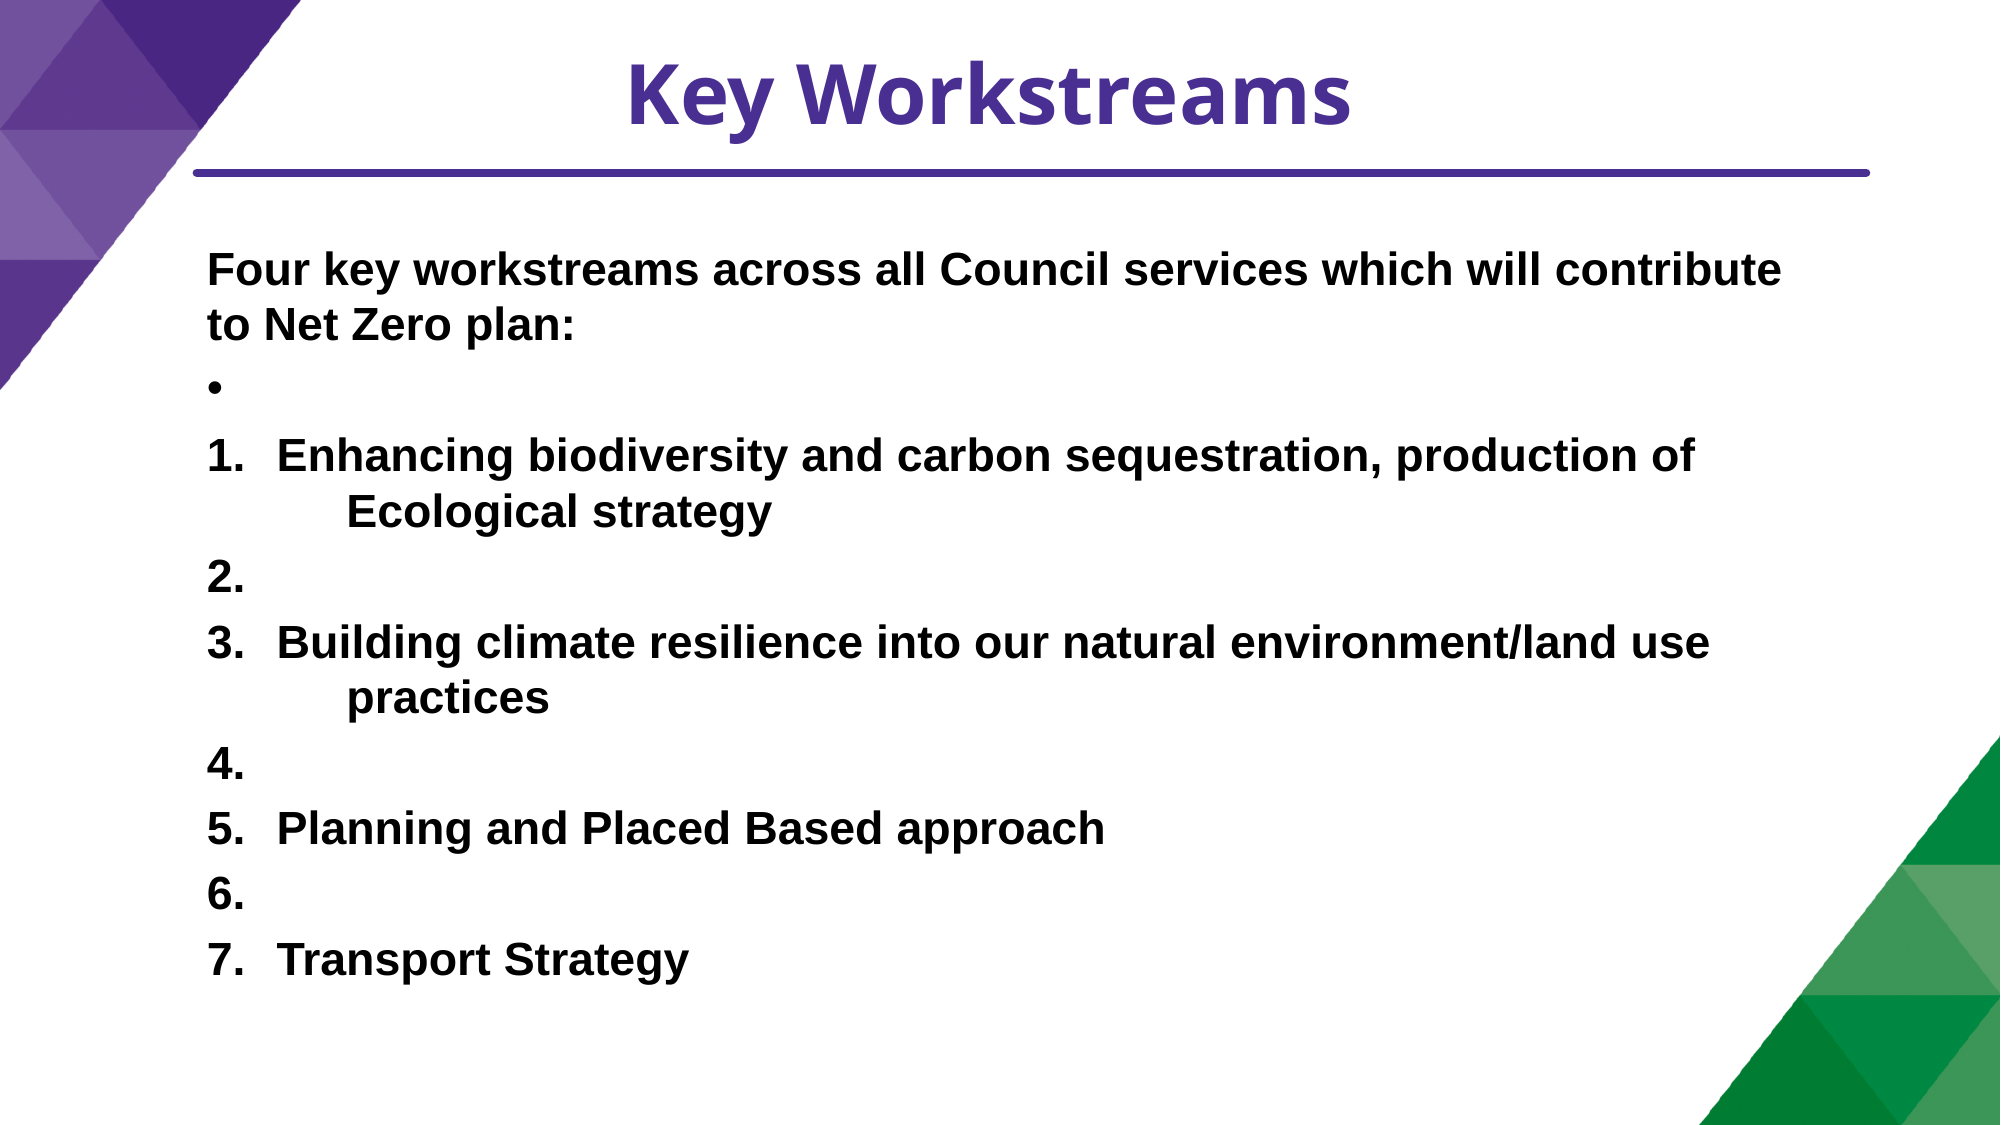

# Key Workstreams
Four key workstreams across all Council services which will contribute to Net Zero plan:
Enhancing biodiversity and carbon sequestration, production of Ecological strategy
Building climate resilience into our natural environment/land use practices
Planning and Placed Based approach
Transport Strategy